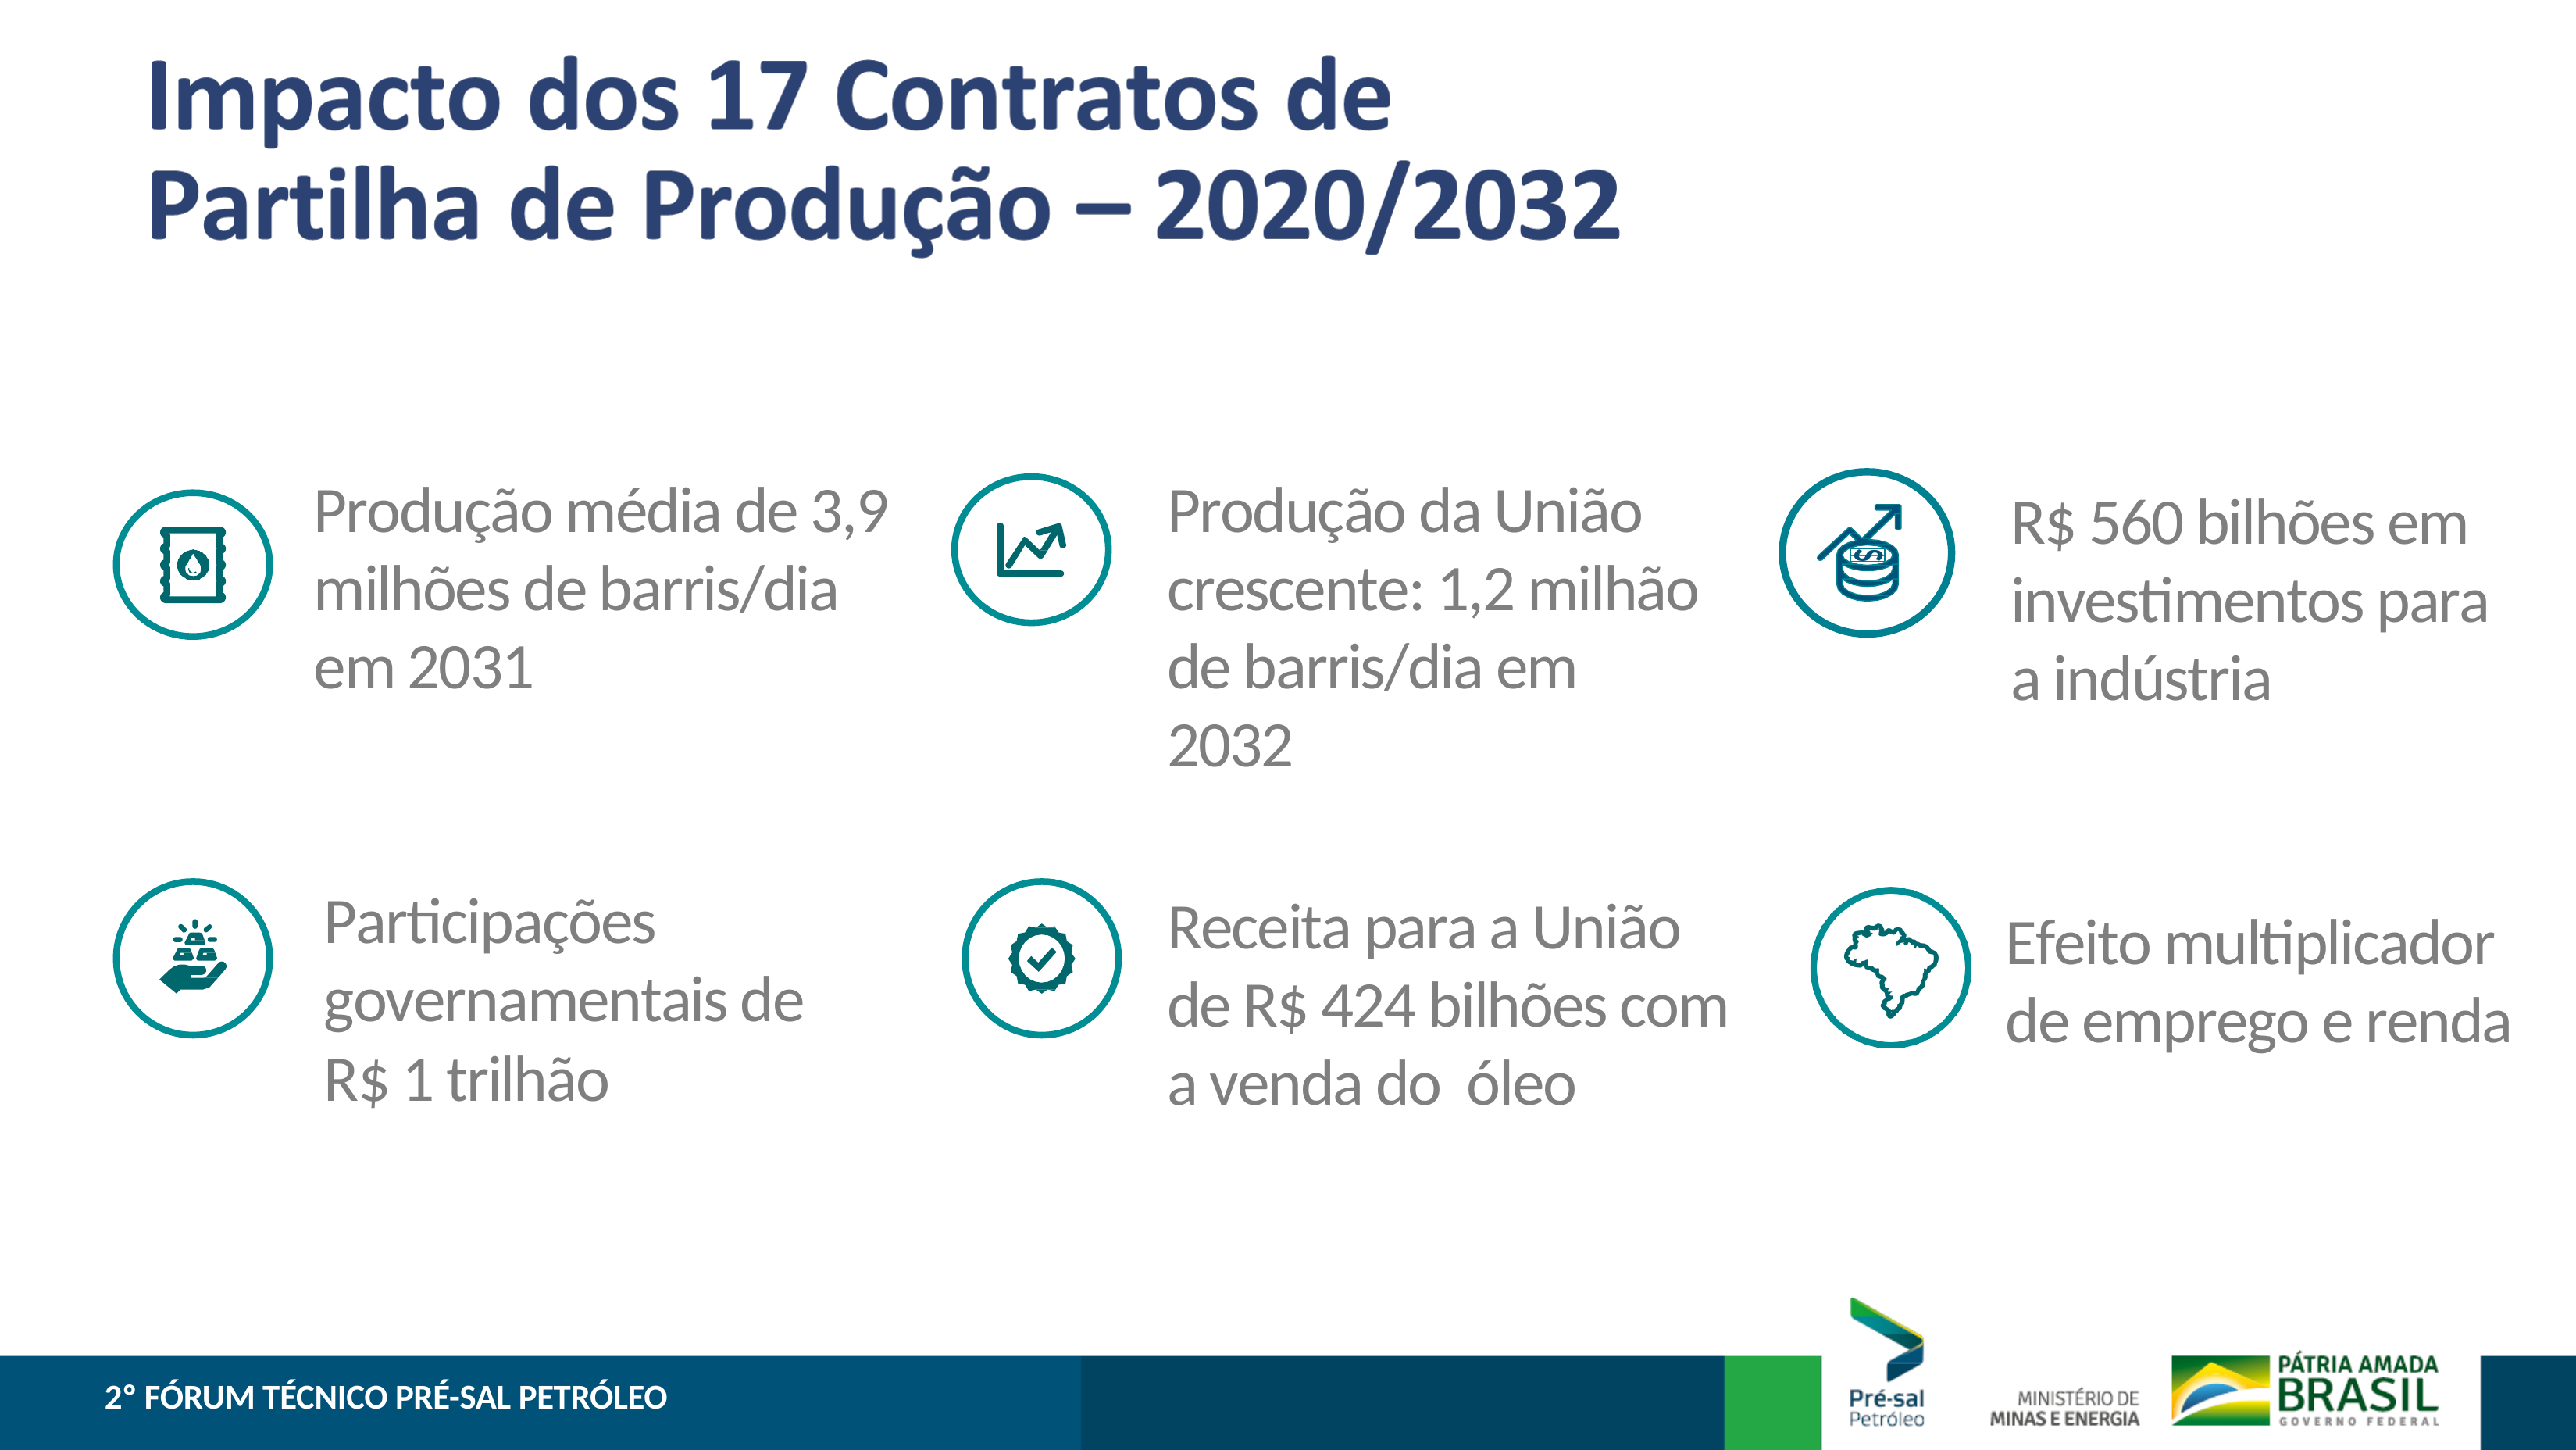

Produção média de 3,9 milhões de barris/dia em 2031
Produção da União crescente: 1,2 milhão de barris/dia em 2032
R$ 560 bilhões em investimentos para a indústria
Participações governamentais de
R$ 1 trilhão
Receita para a União de R$ 424 bilhões com a venda do óleo
Efeito multiplicador de emprego e renda
2º FÓRUM TÉCNICO PRÉ-SAL PETRÓLEO